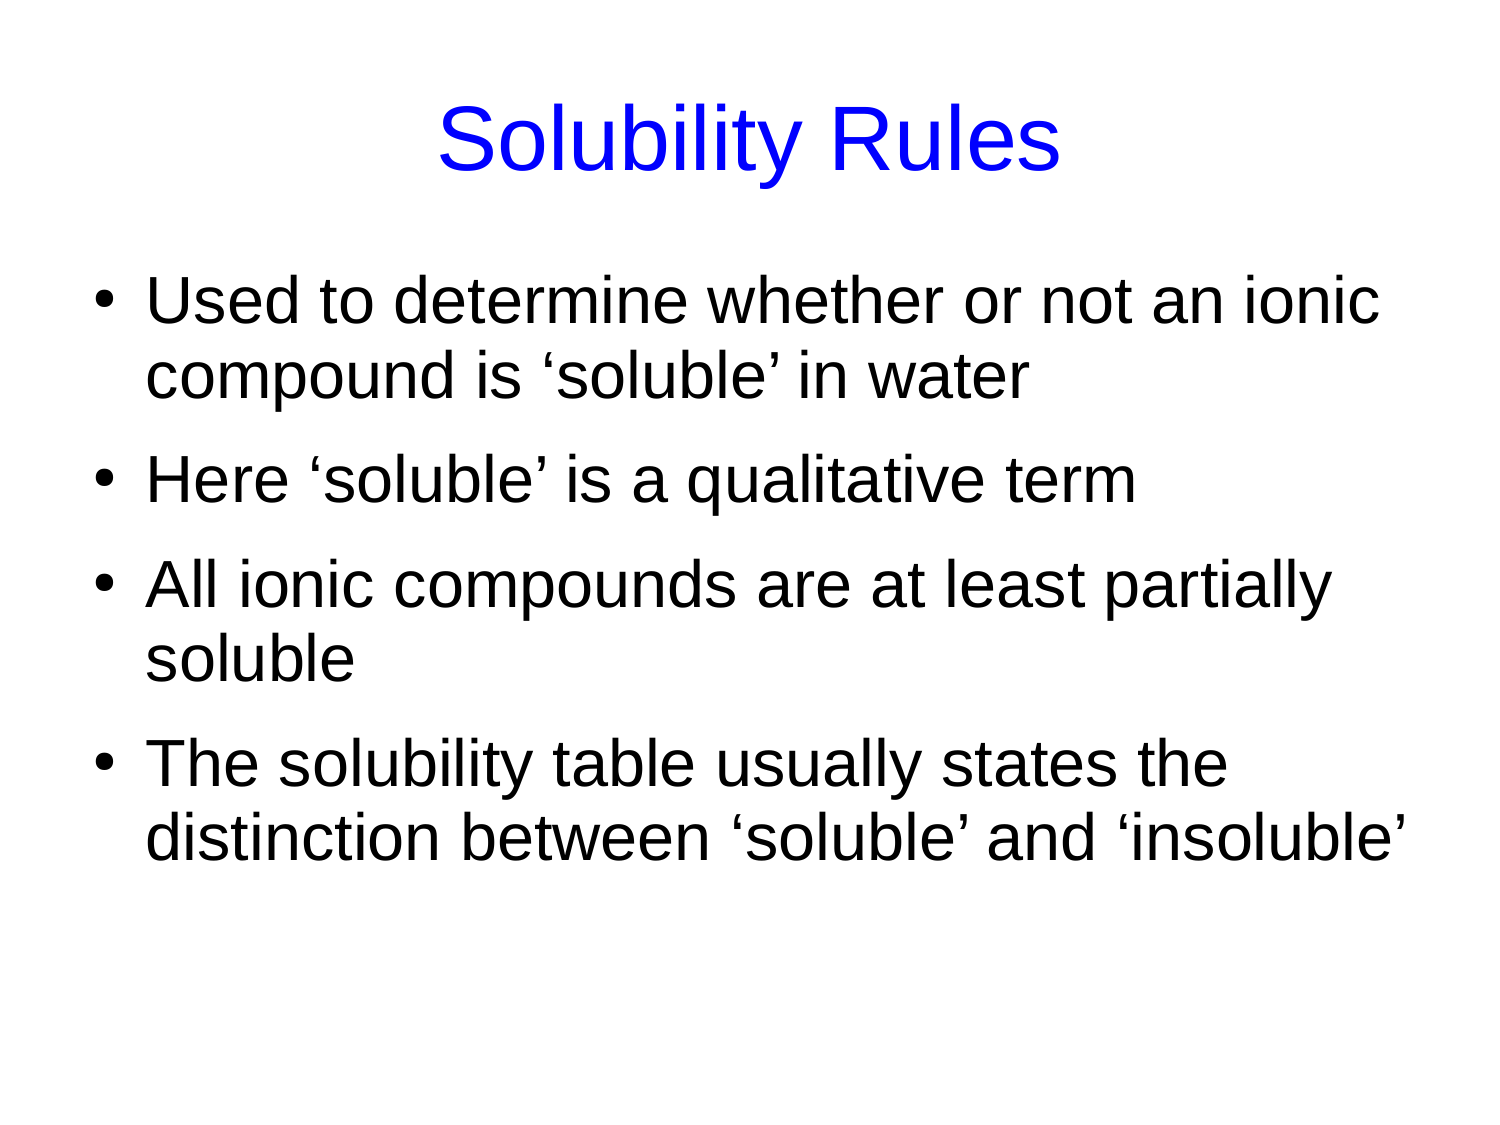

# Solubility Rules
Used to determine whether or not an ionic compound is ‘soluble’ in water
Here ‘soluble’ is a qualitative term
All ionic compounds are at least partially soluble
The solubility table usually states the distinction between ‘soluble’ and ‘insoluble’